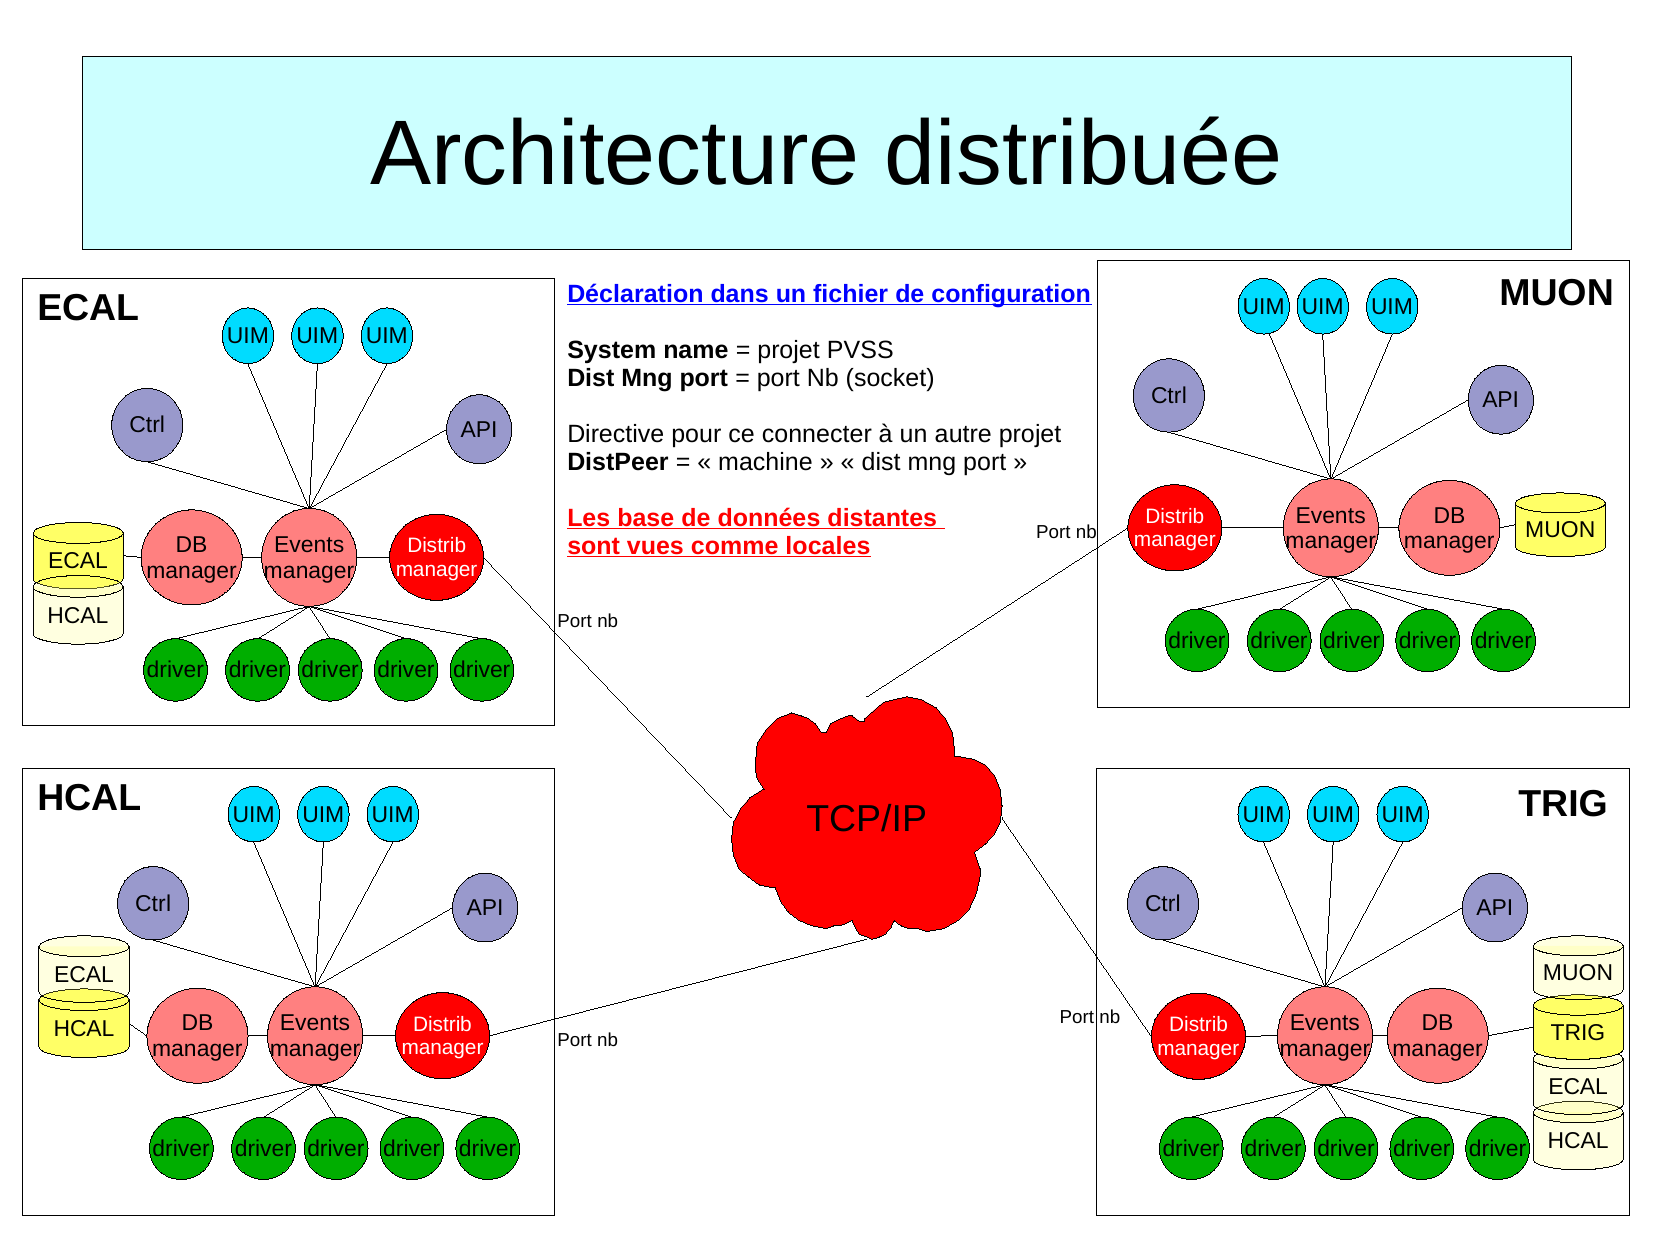

# Architecture distribuée
MUON
Déclaration dans un fichier de configuration
System name = projet PVSS
Dist Mng port = port Nb (socket)
Directive pour ce connecter à un autre projet
DistPeer = « machine » « dist mng port »
Les base de données distantes
sont vues comme locales
UIM
UIM
UIM
ECAL
UIM
UIM
UIM
Ctrl
API
Ctrl
API
Events
manager
DB
manager
Distrib
manager
MUON
Events
manager
DB
manager
Distrib
manager
Port nb
ECAL
HCAL
Port nb
driver
driver
driver
driver
driver
driver
driver
driver
driver
driver
TCP/IP
HCAL
TRIG
UIM
UIM
UIM
UIM
UIM
UIM
Ctrl
Ctrl
API
API
ECAL
MUON
Events
manager
Events
manager
DB
manager
DB
manager
HCAL
Distrib
manager
Distrib
manager
TRIG
Port nb
Port nb
ECAL
HCAL
driver
driver
driver
driver
driver
driver
driver
driver
driver
driver